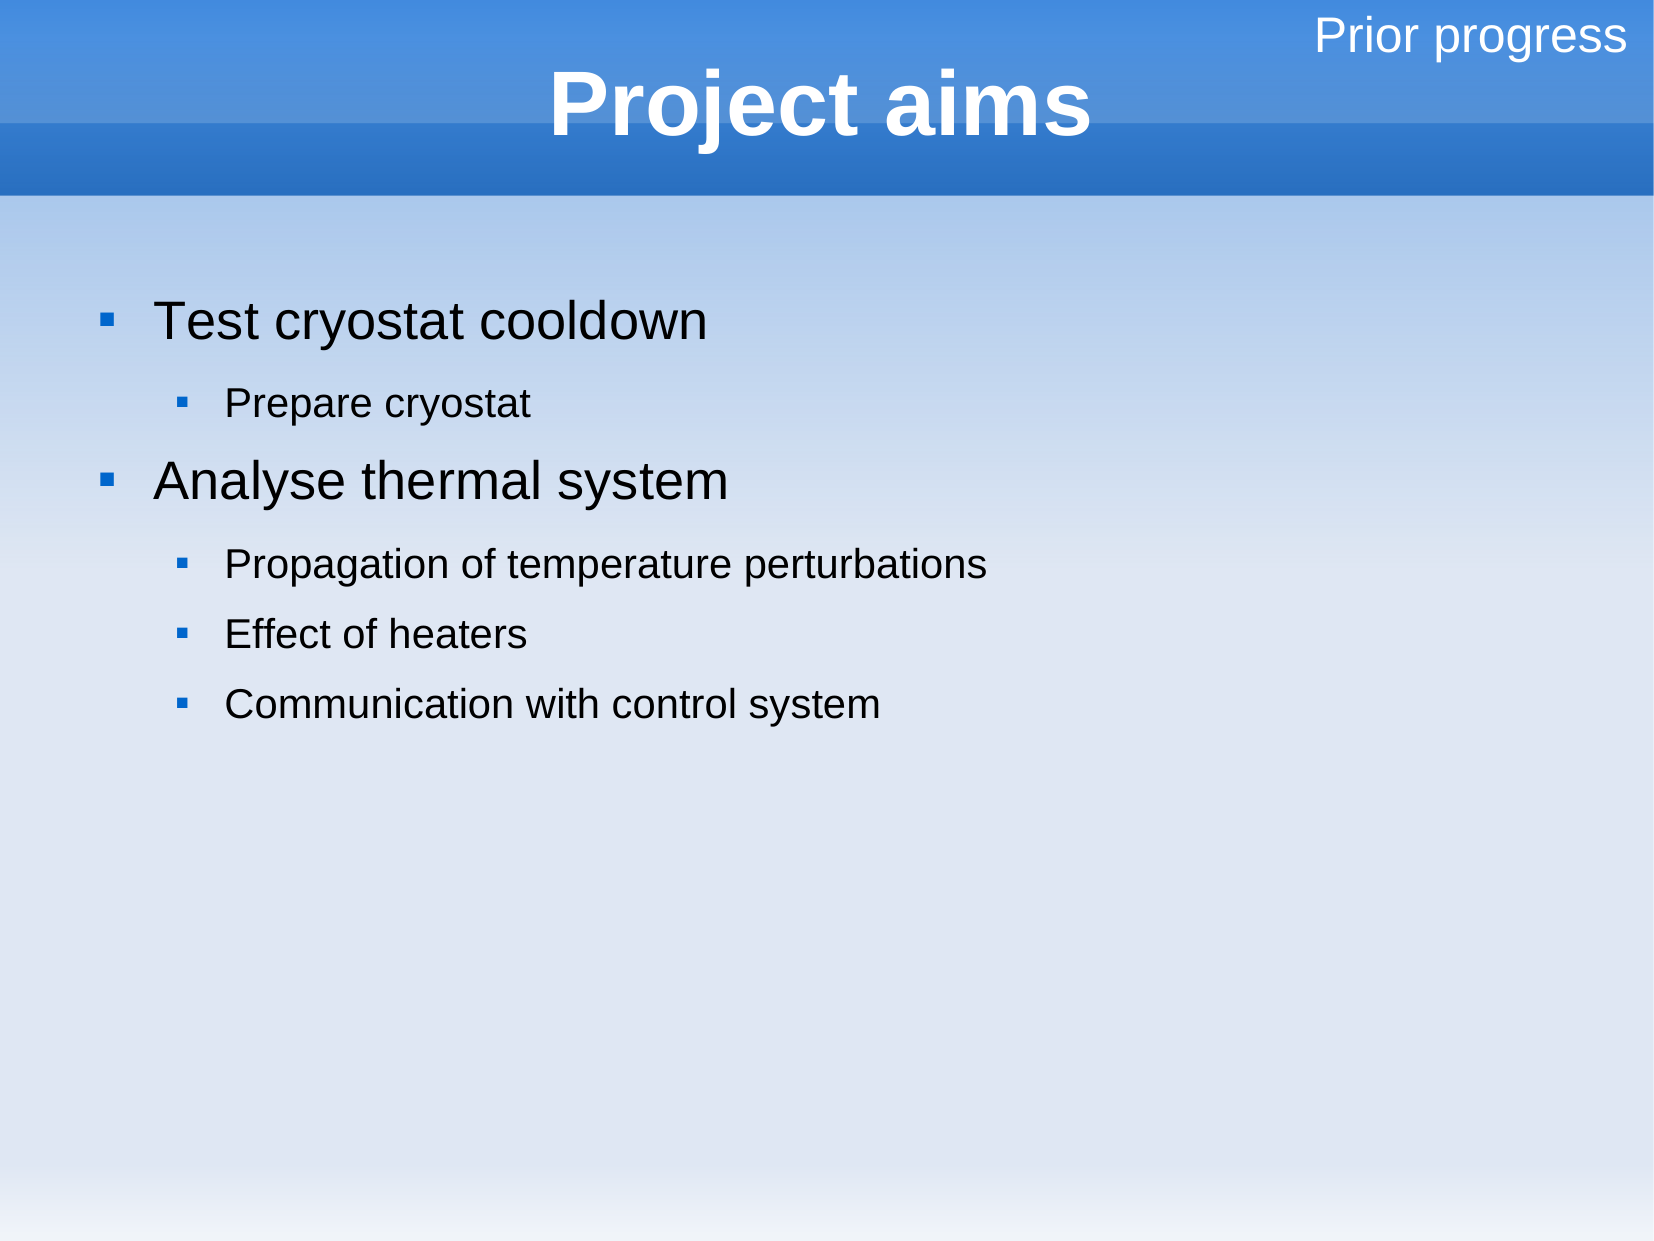

# Project aims
Prior progress
Test cryostat cooldown
Prepare cryostat
Analyse thermal system
Propagation of temperature perturbations
Effect of heaters
Communication with control system